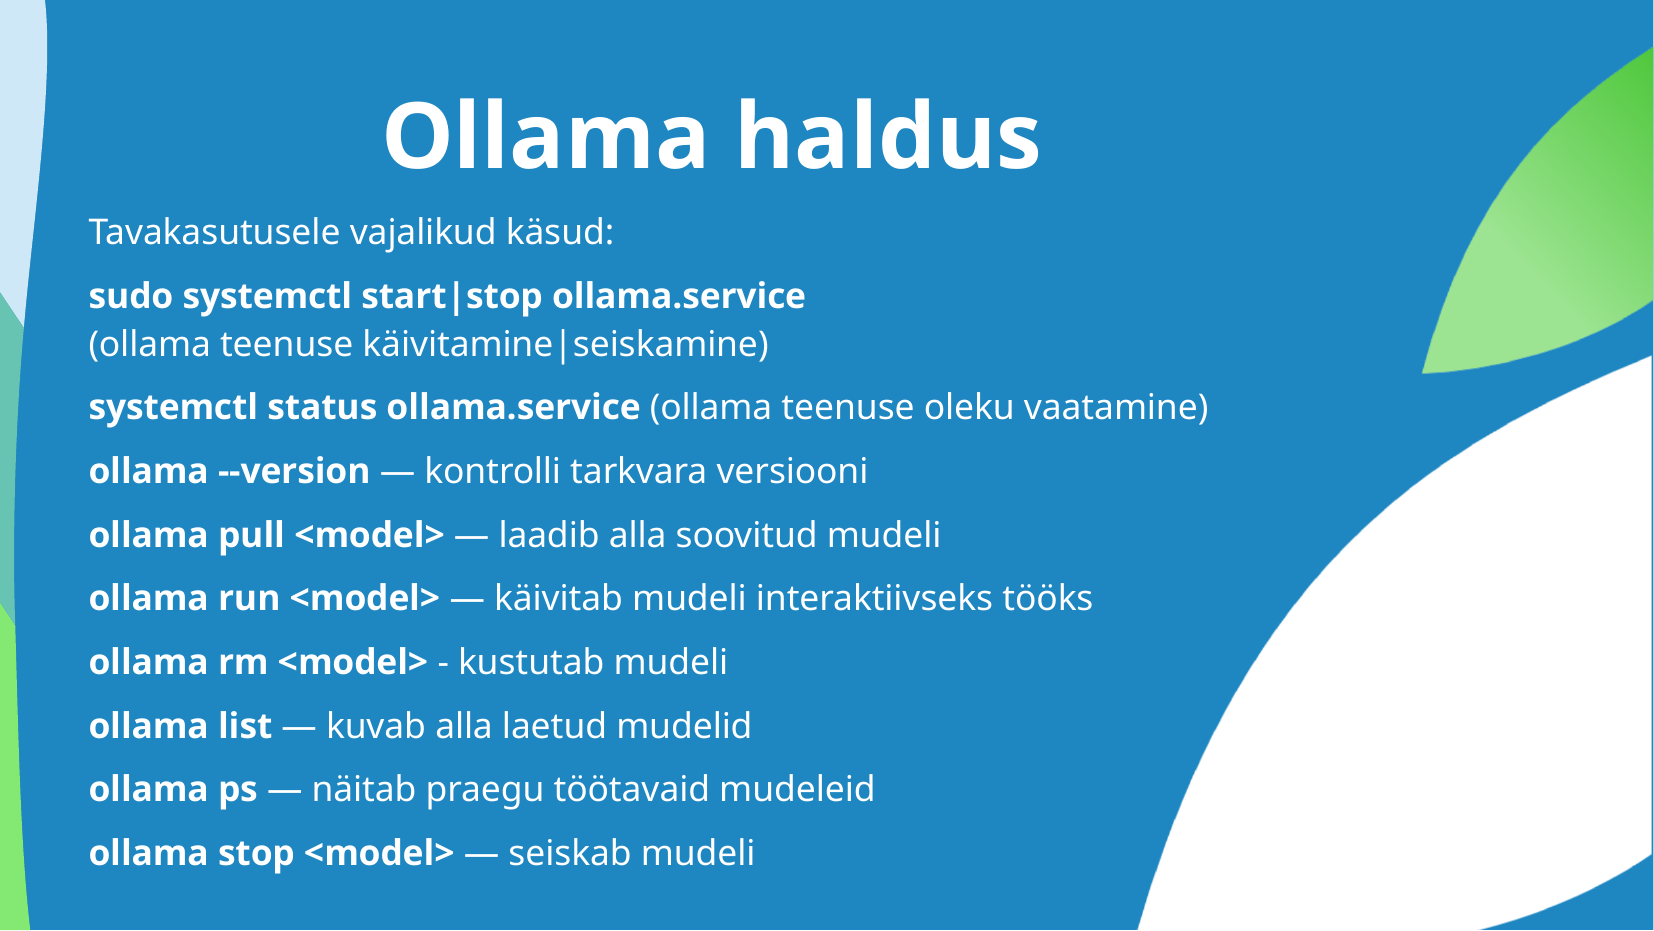

# Ollama haldus
Tavakasutusele vajalikud käsud:
sudo systemctl start|stop ollama.service
(ollama teenuse käivitamine|seiskamine)
systemctl status ollama.service (ollama teenuse oleku vaatamine)
ollama --version — kontrolli tarkvara versiooni
ollama pull <model> — laadib alla soovitud mudeli
ollama run <model> — käivitab mudeli interaktiivseks tööks
ollama rm <model> - kustutab mudeli
ollama list — kuvab alla laetud mudelid
ollama ps — näitab praegu töötavaid mudeleid
ollama stop <model> — seiskab mudeli